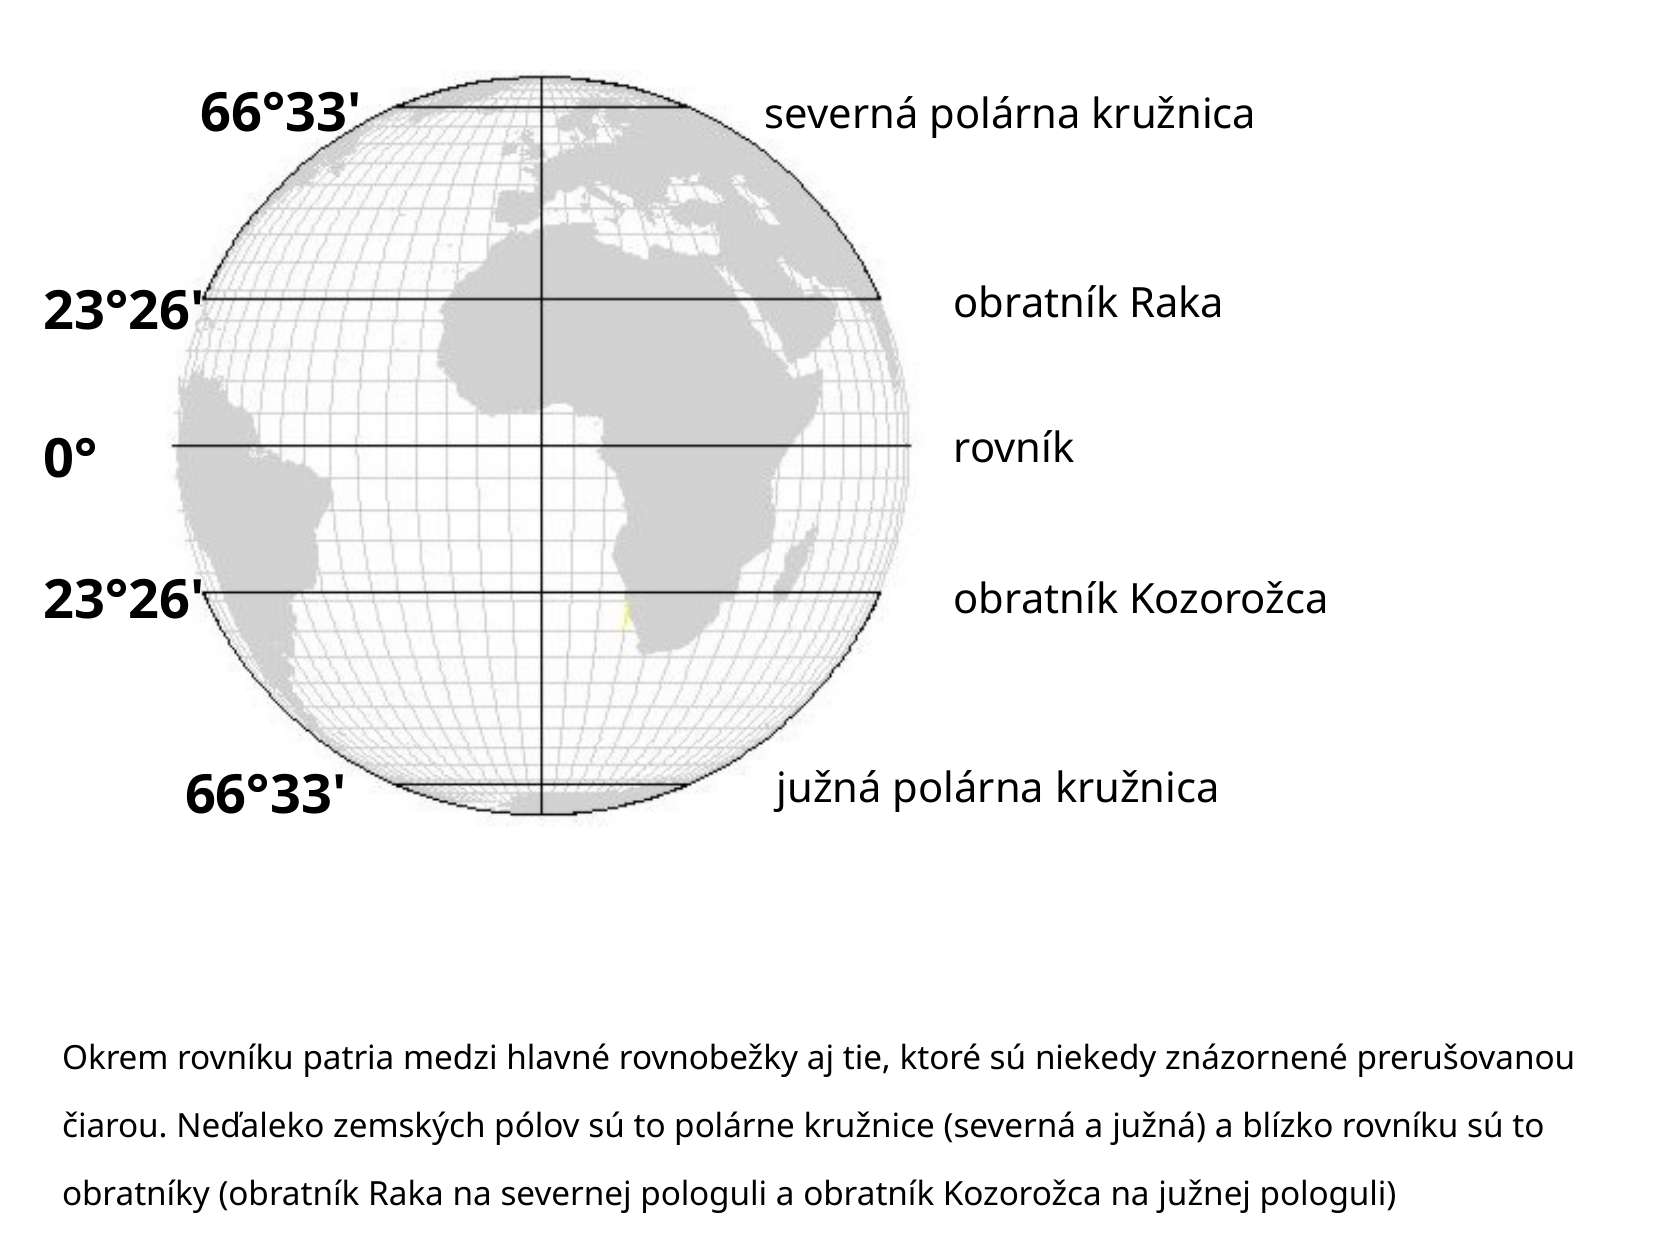

66°33'
severná polárna kružnica
obratník Raka
23°26'
rovník
0°
23°26'
obratník Kozorožca
južná polárna kružnica
66°33'
Okrem rovníku patria medzi hlavné rovnobežky aj tie, ktoré sú niekedy znázornené prerušovanou čiarou. Neďaleko zemských pólov sú to polárne kružnice (severná a južná) a blízko rovníku sú to obratníky (obratník Raka na severnej pologuli a obratník Kozorožca na južnej pologuli)